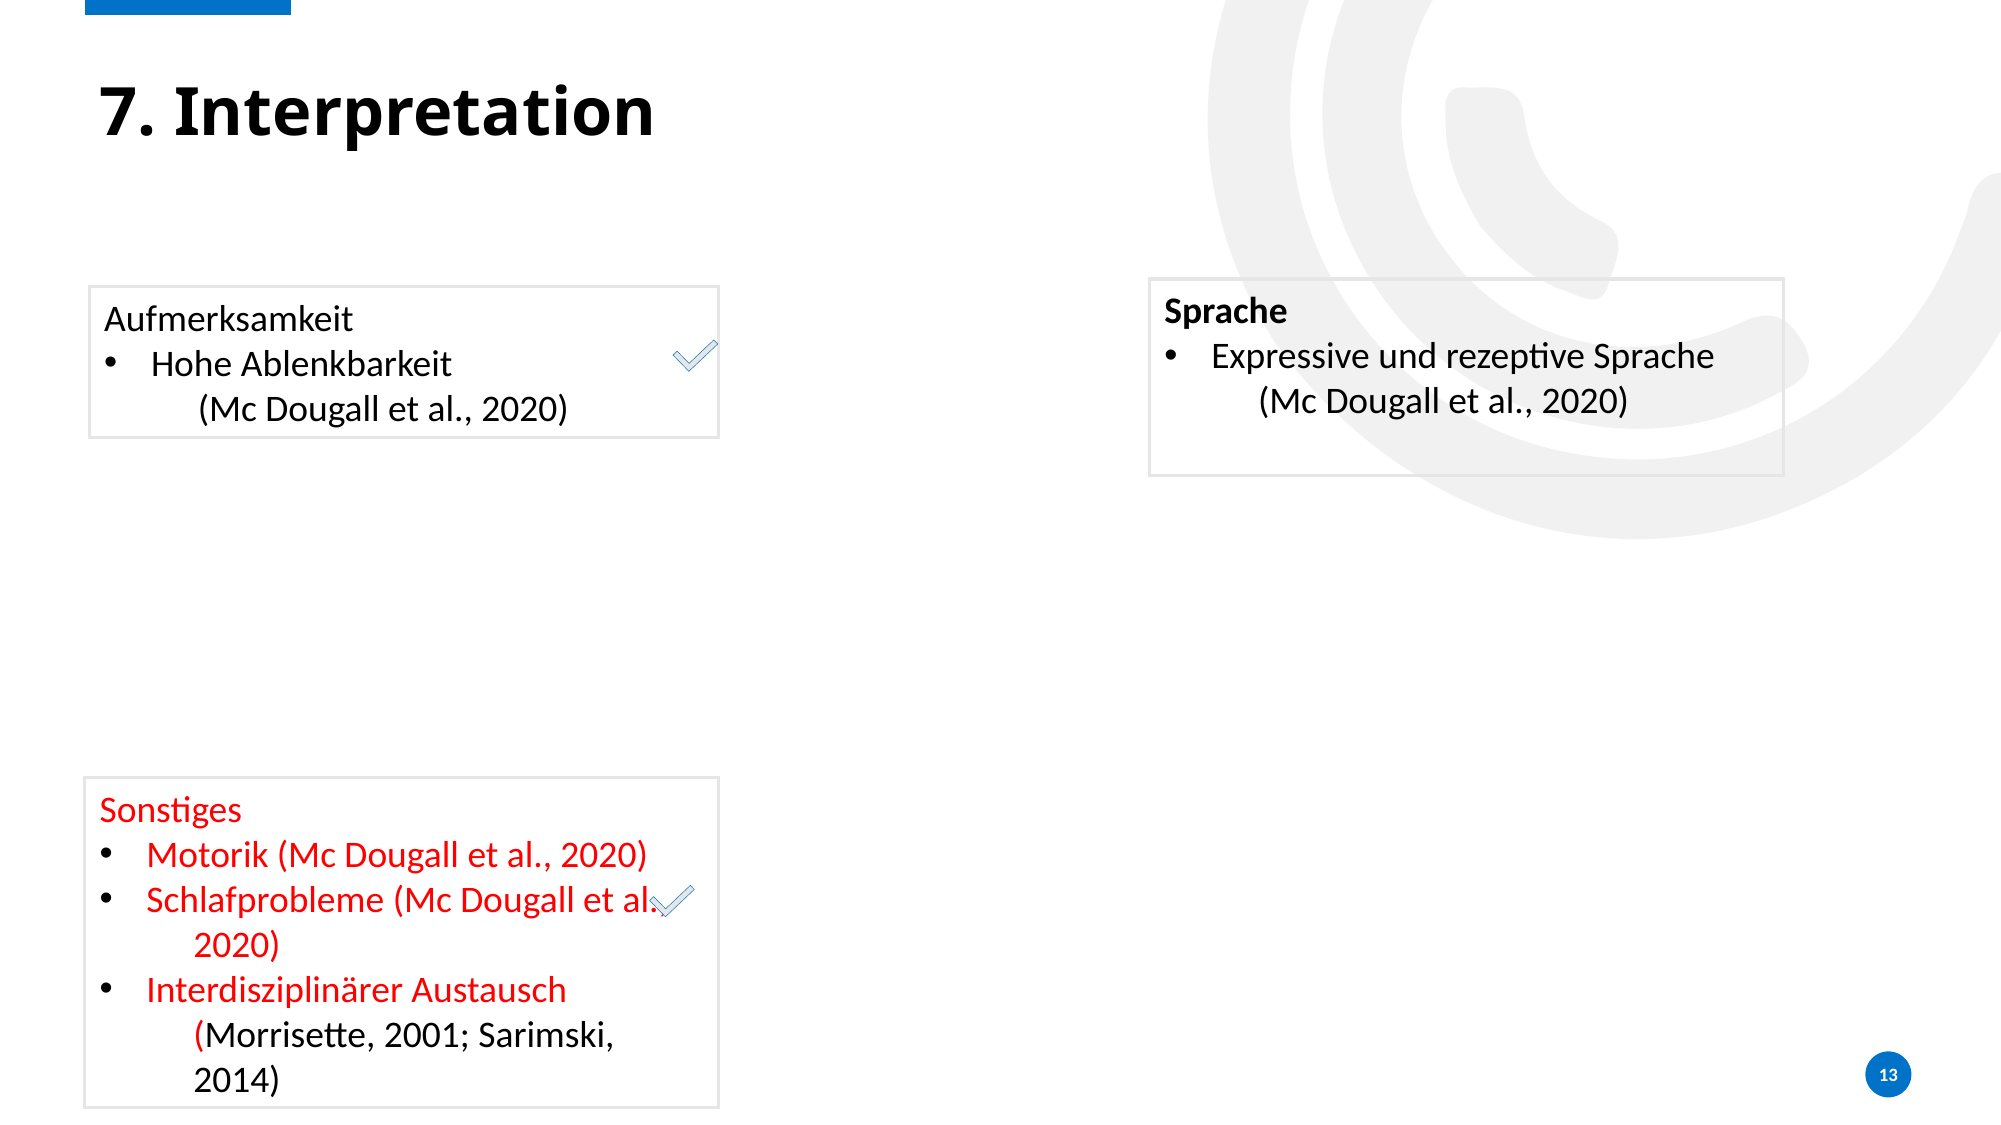

7. Interpretation
Sprache
Expressive und rezeptive Sprache (Mc Dougall et al., 2020)
Aufmerksamkeit
Hohe Ablenkbarkeit
(Mc Dougall et al., 2020)
Sonstiges
Motorik (Mc Dougall et al., 2020)
Schlafprobleme (Mc Dougall et al., 2020)
Interdisziplinärer Austausch (Morrisette, 2001; Sarimski, 2014)
13